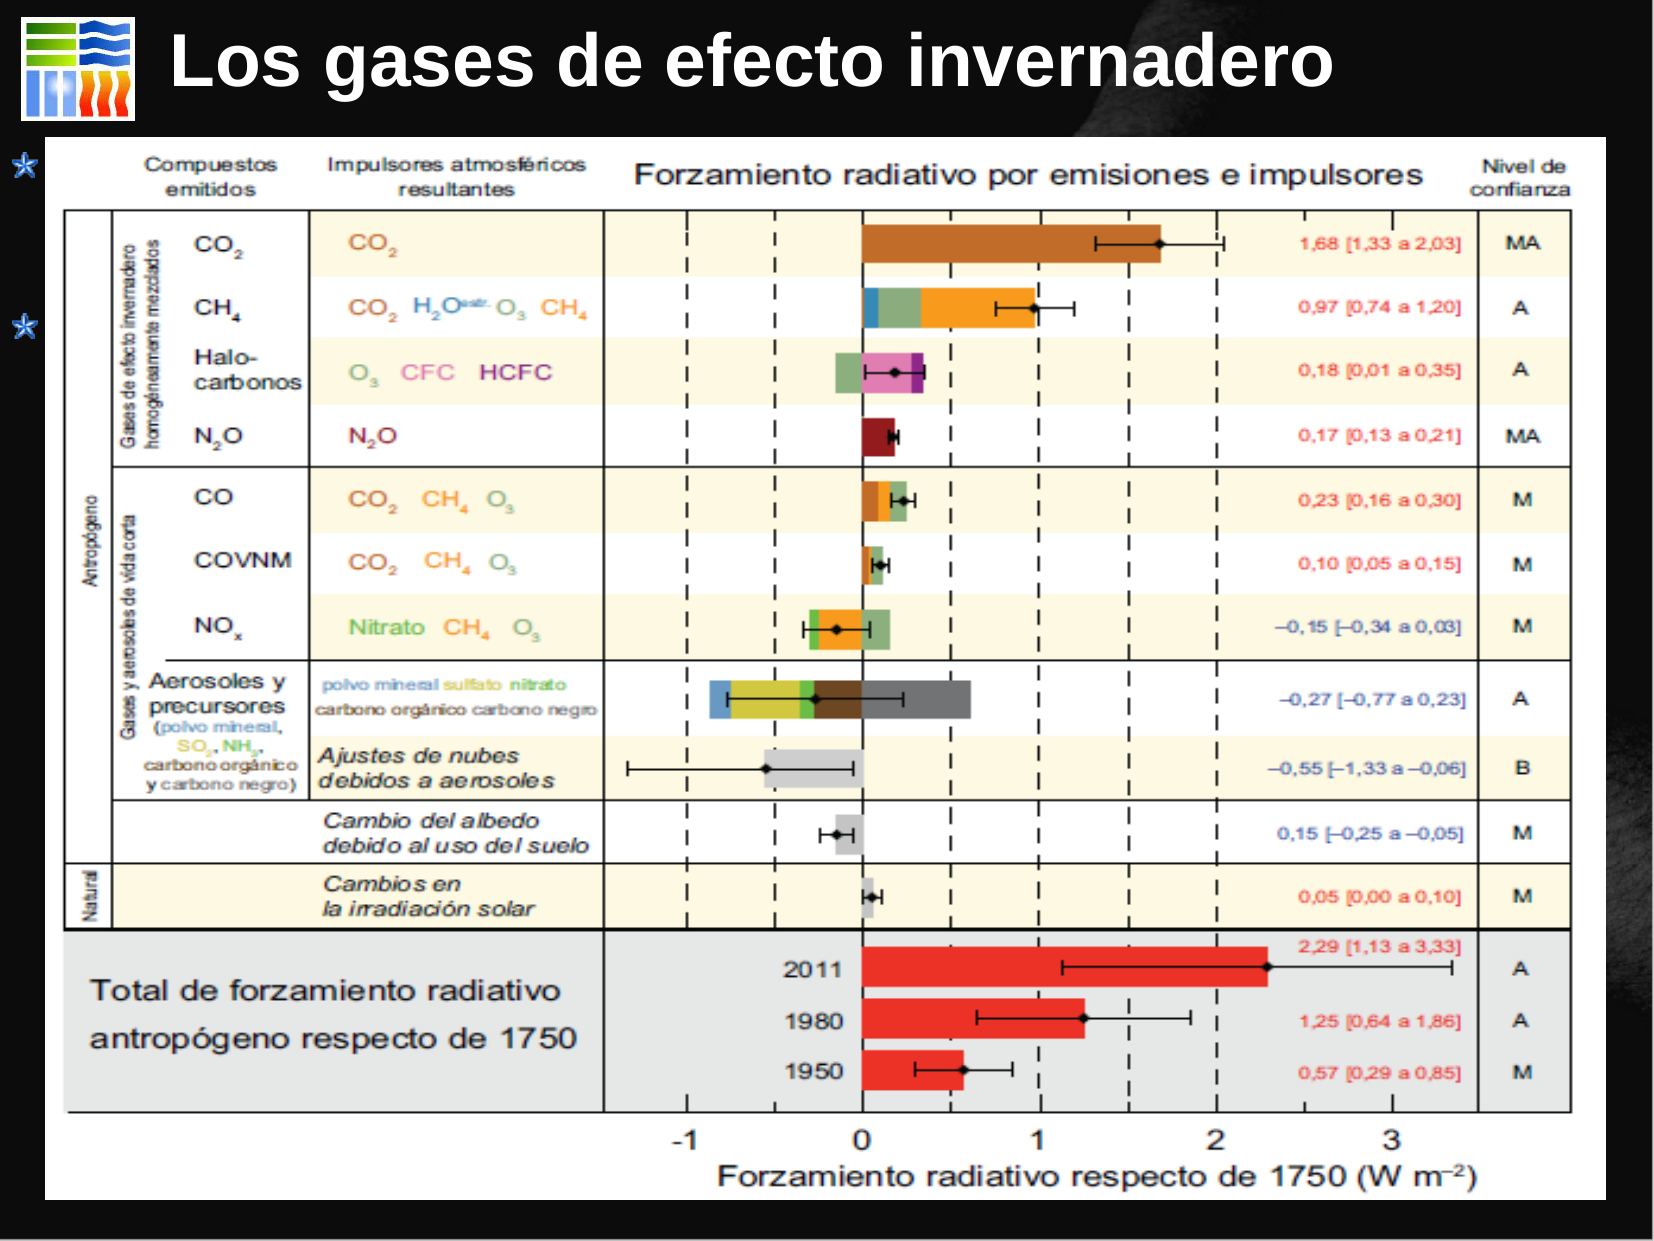

# Los gases de efecto invernadero
La mayoría de los glaciares menos de 5.400 m.s.n.m. desaparecerán adentro de 2 décadas, porque están perdiendo su masa dos veces mas rápidamente que los glaciares mas de 5.400 m.s.n.m.
Zongo, Chacaltaya y Charquini: -0,9%/año en 1963-83; -1,7%/año en 1997-2006